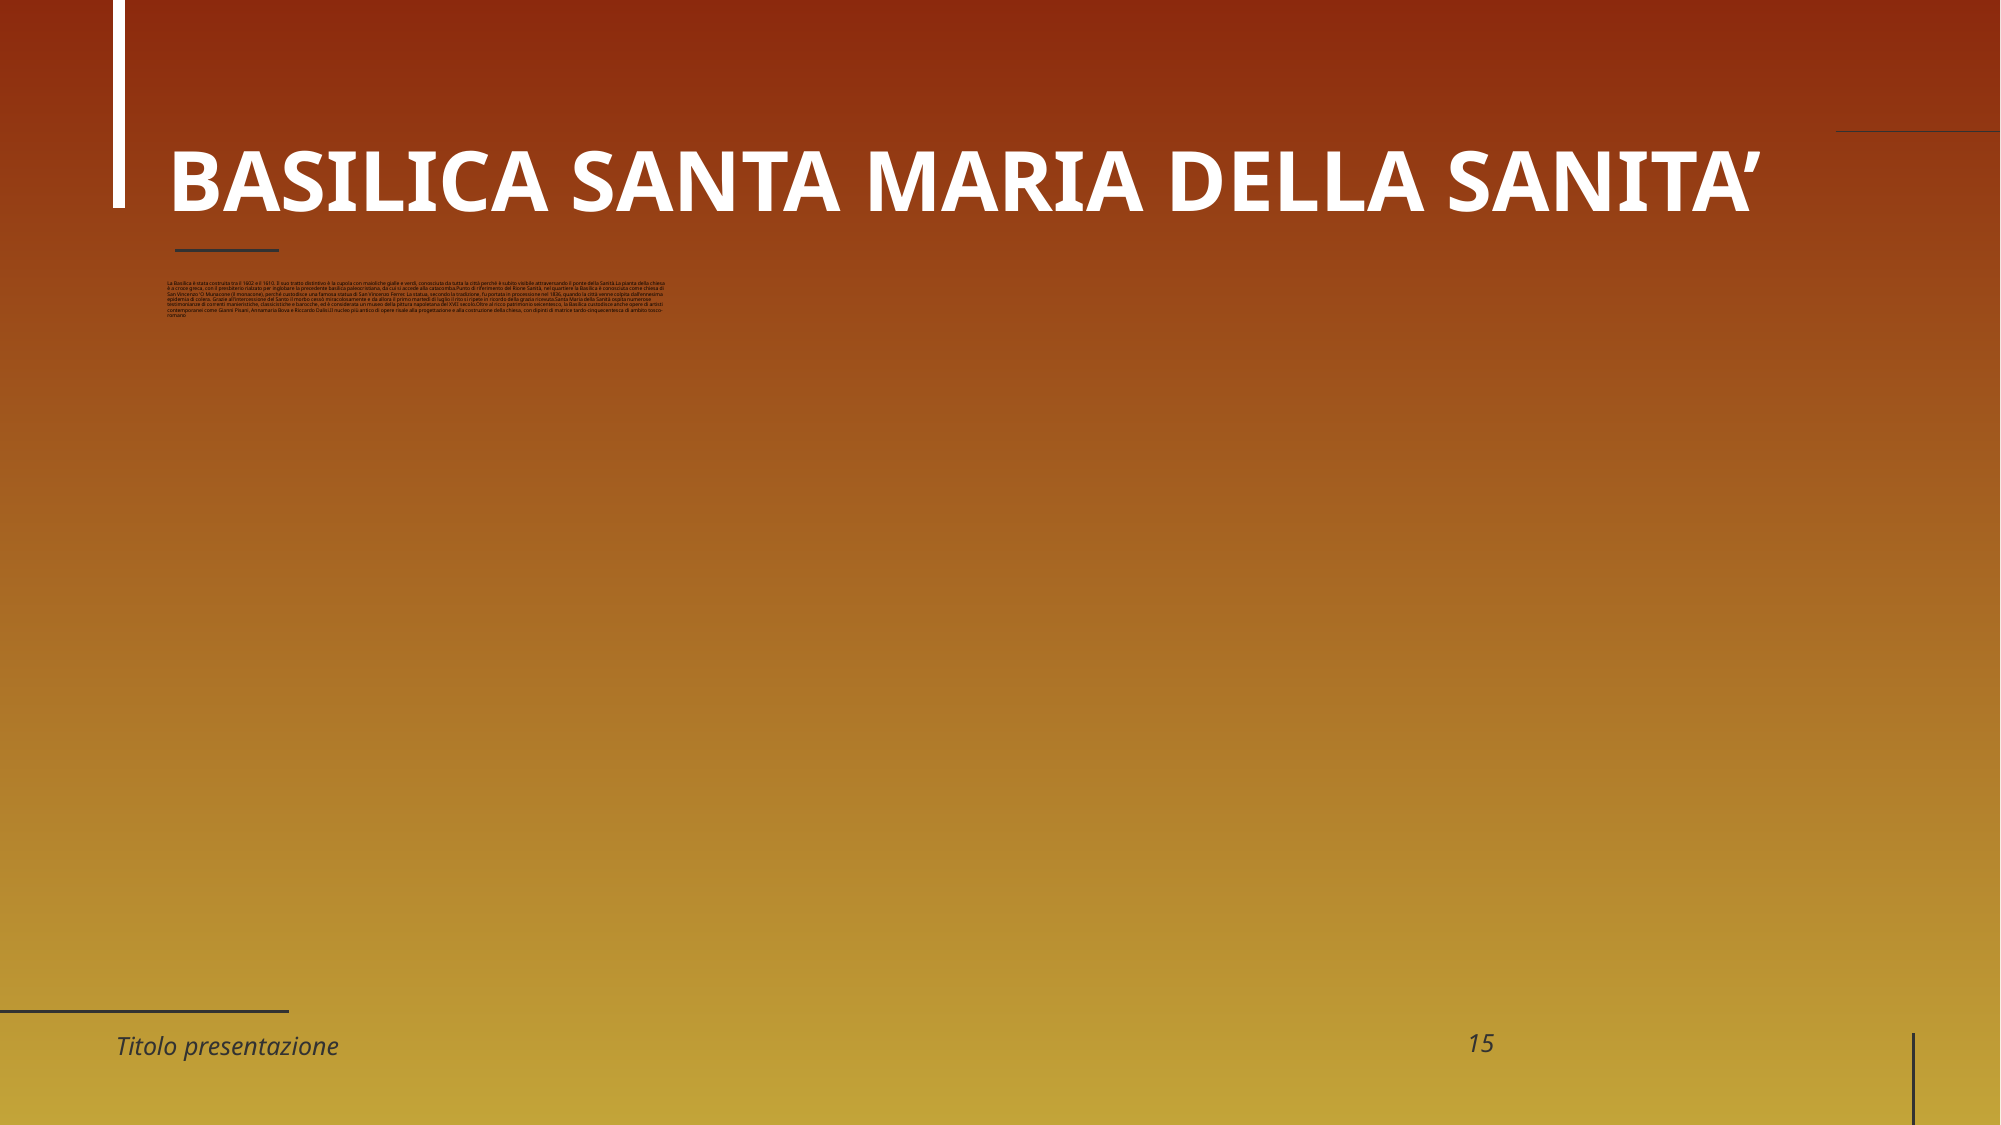

# BASILICA SANTA MARIA DELLA SANITA’
La Basilica è stata costruita tra il 1602 e il 1610. Il suo tratto distintivo è la cupola con maioliche gialle e verdi, conosciuta da tutta la città perché è subito visibile attraversando il ponte della Sanità.La pianta della chiesa è a croce greca, con il presbiterio rialzato per inglobare la precedente basilica paleocristiana, da cui si accede alla catacomba.Punto di riferimento del Rione Sanità, nel quartiere la Basilica è conosciuta come chiesa di San Vincenzo ‘O Munacone (il monacone), perché custodisce una famosa statua di San Vincenzo Ferrer. La statua, secondo la tradizione, fu portata in processione nel 1836, quando la città venne colpita dall'ennesima epidemia di colera. Grazie all'intercessione del Santo il morbo cessò miracolosamente e da allora il primo martedì di luglio il rito si ripete in ricordo della grazia ricevuta.Santa Maria della Sanità ospita numerose testimonianze di correnti manieristiche, classicistiche e barocche, ed è considerata un museo della pittura napoletana del XVII secolo.Oltre al ricco patrimonio seicentesco, la Basilica custodisce anche opere di artisti contemporanei come Gianni Pisani, Annamaria Bova e Riccardo Dalisi.Il nucleo più antico di opere risale alla progettazione e alla costruzione della chiesa, con dipinti di matrice tardo-cinquecentesca di ambito tosco-romano
Titolo presentazione